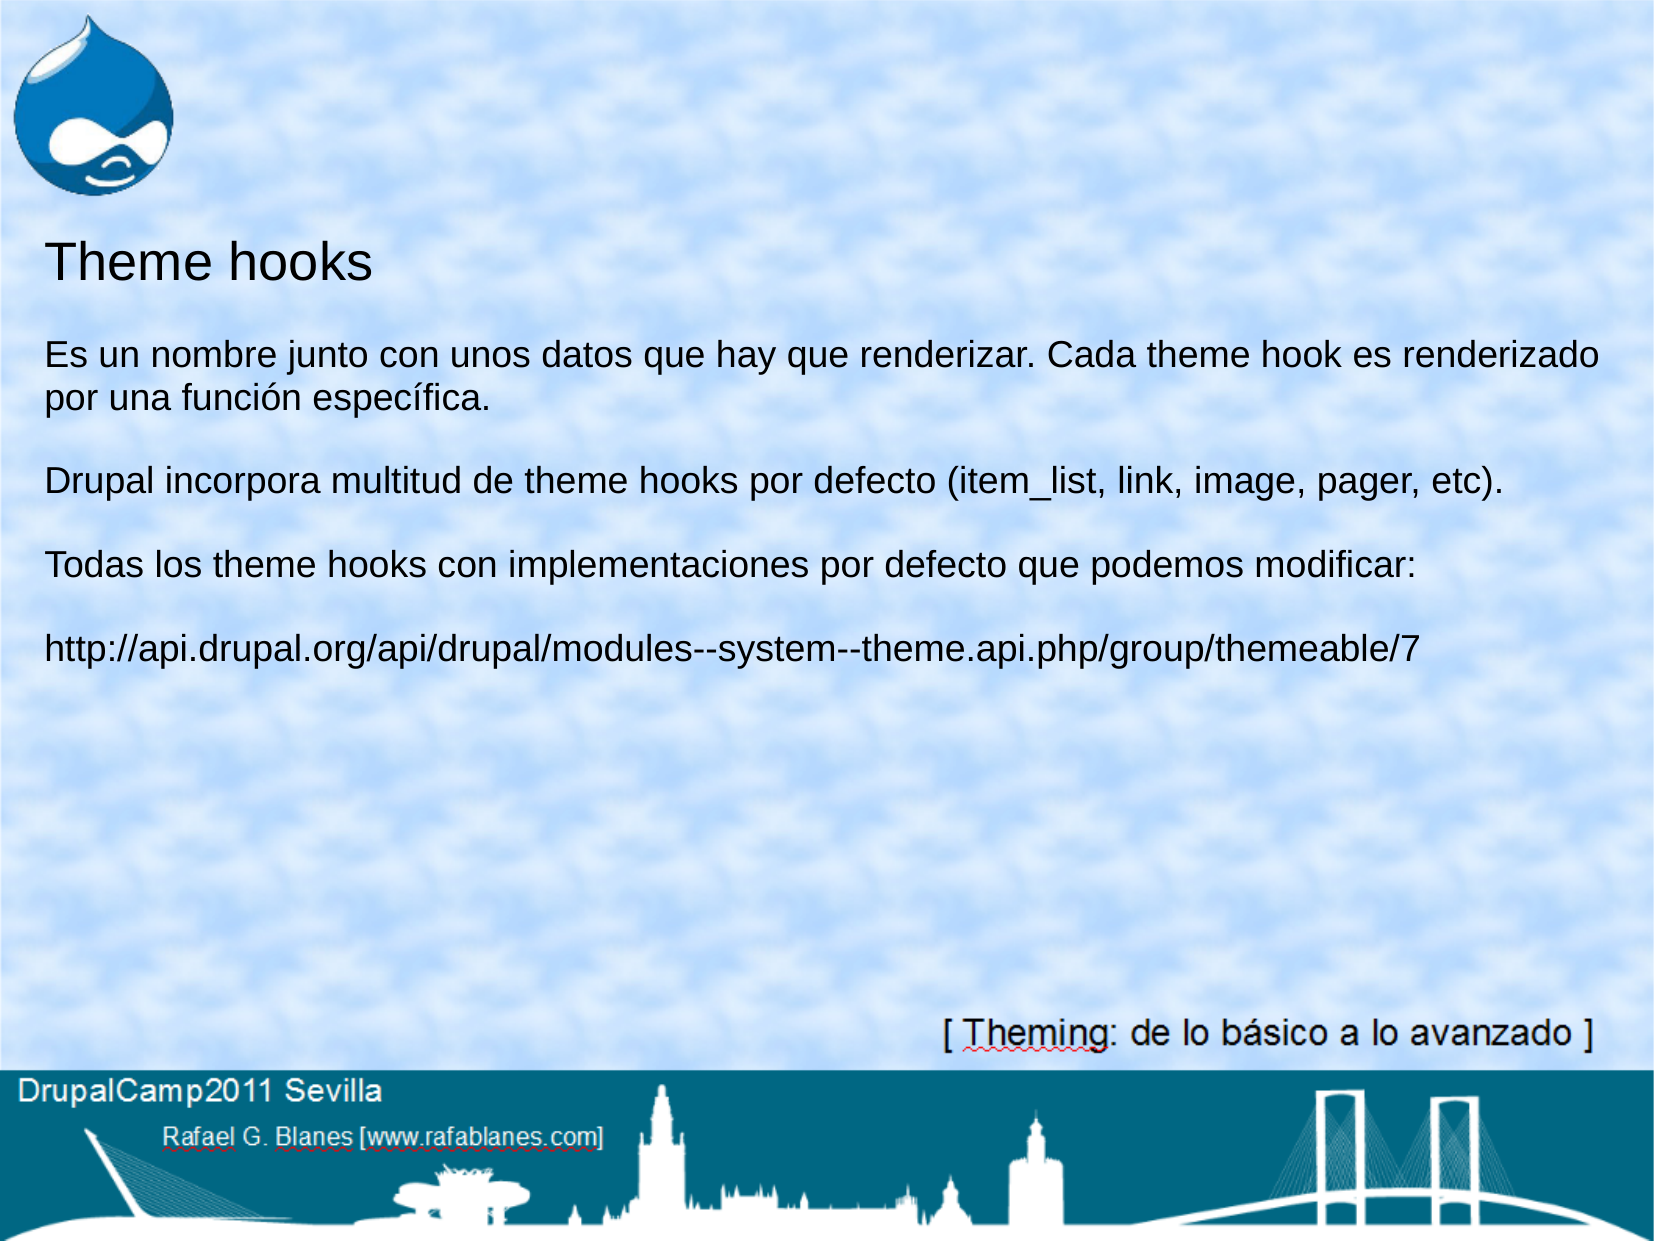

Theme hooks
Es un nombre junto con unos datos que hay que renderizar. Cada theme hook es renderizado por una función específica.
Drupal incorpora multitud de theme hooks por defecto (item_list, link, image, pager, etc).
Todas los theme hooks con implementaciones por defecto que podemos modificar:
http://api.drupal.org/api/drupal/modules--system--theme.api.php/group/themeable/7